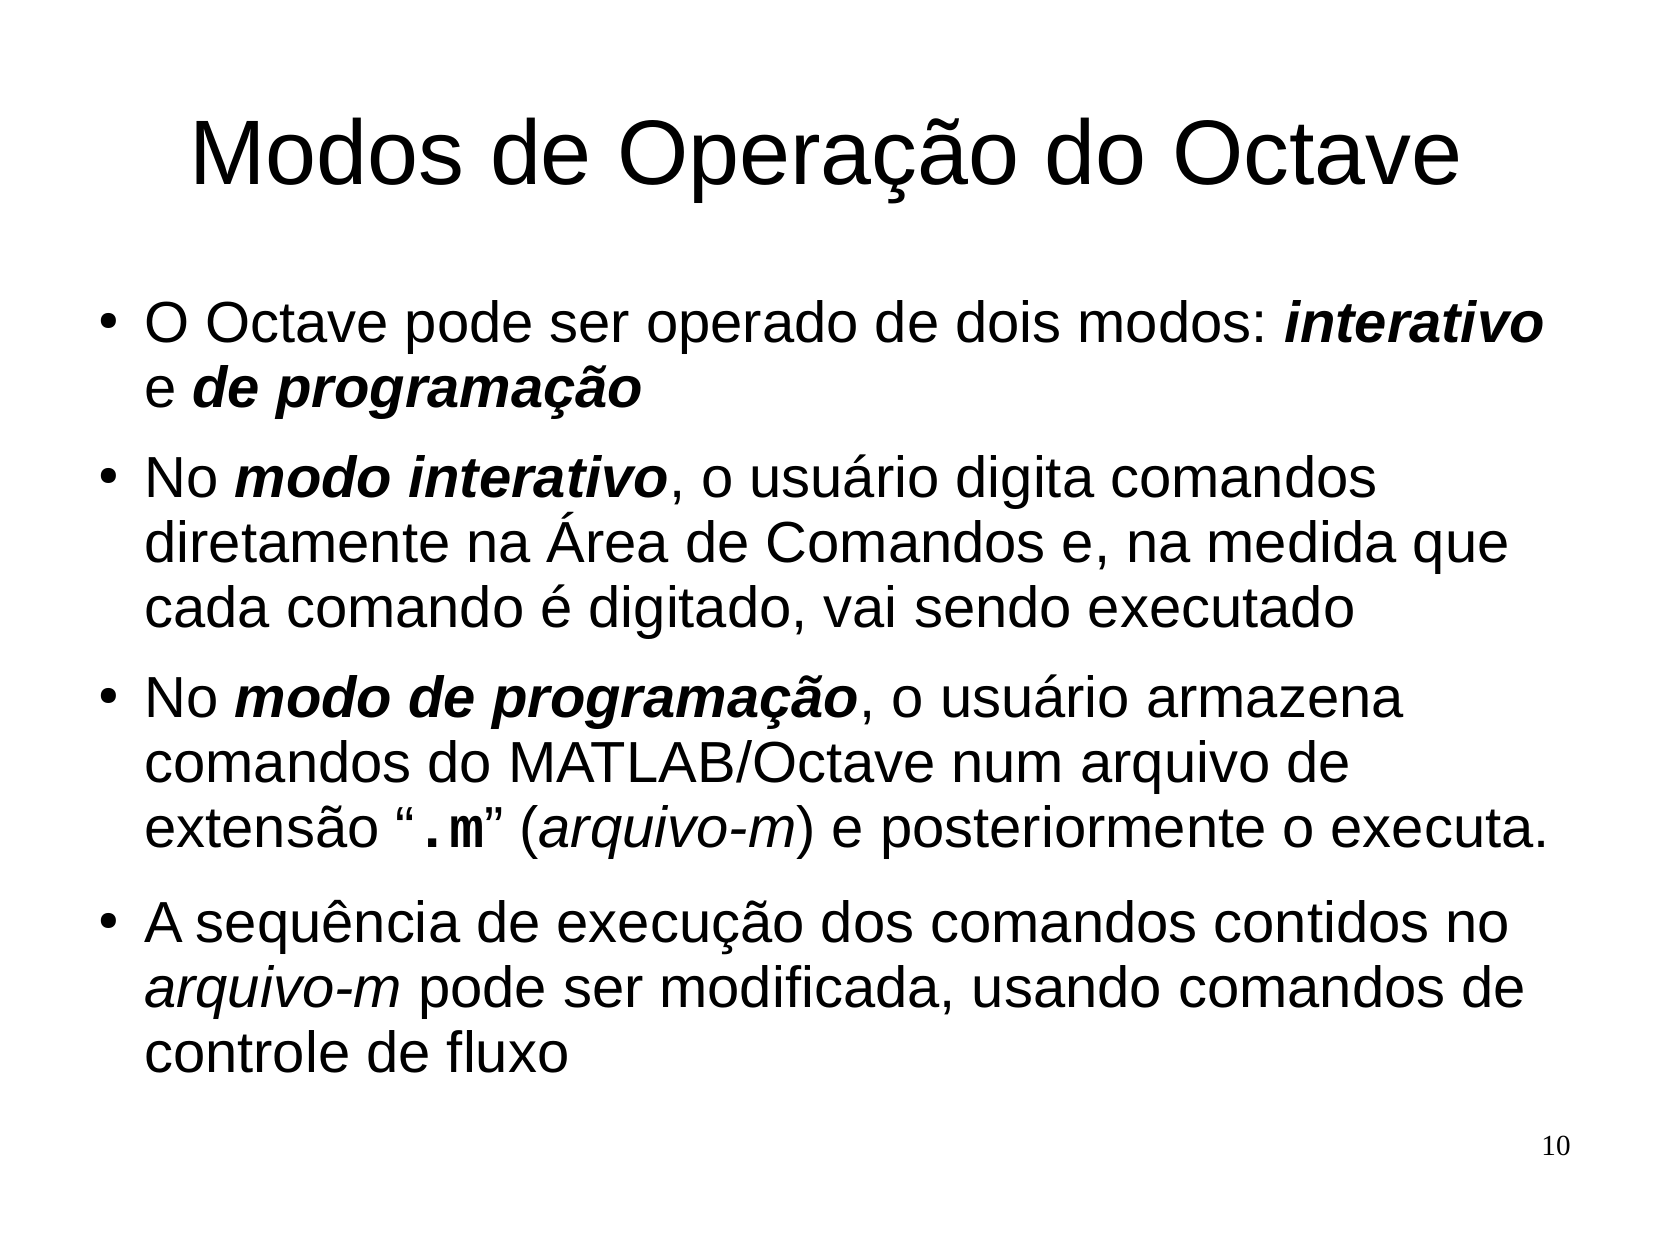

# Modos de Operação do Octave
O Octave pode ser operado de dois modos: interativo e de programação
No modo interativo, o usuário digita comandos diretamente na Área de Comandos e, na medida que cada comando é digitado, vai sendo executado
No modo de programação, o usuário armazena comandos do MATLAB/Octave num arquivo de extensão “.m” (arquivo-m) e posteriormente o executa.
A sequência de execução dos comandos contidos no arquivo-m pode ser modificada, usando comandos de controle de fluxo
10